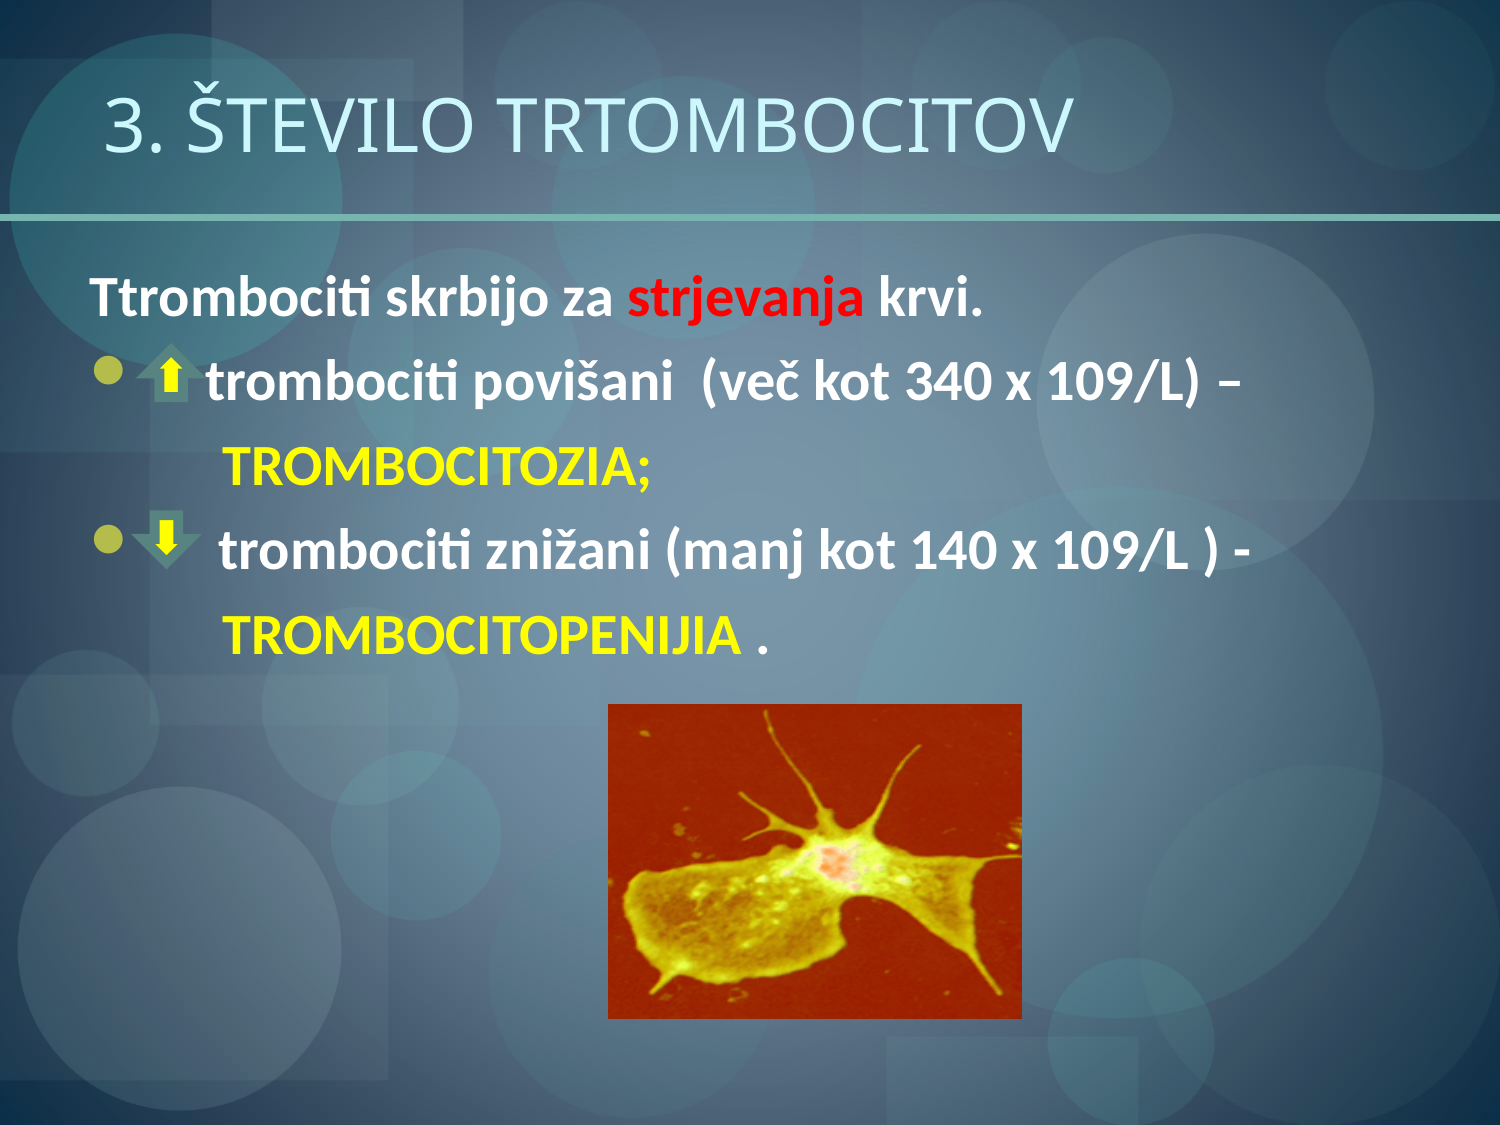

3. ŠTEVILO TRTOMBOCITOV
Ttrombociti skrbijo za strjevanja krvi.
 trombociti povišani (več kot 340 x 109/L) –
 TROMBOCITOZIA;
 trombociti znižani (manj kot 140 x 109/L ) -
 TROMBOCITOPENIJIA .